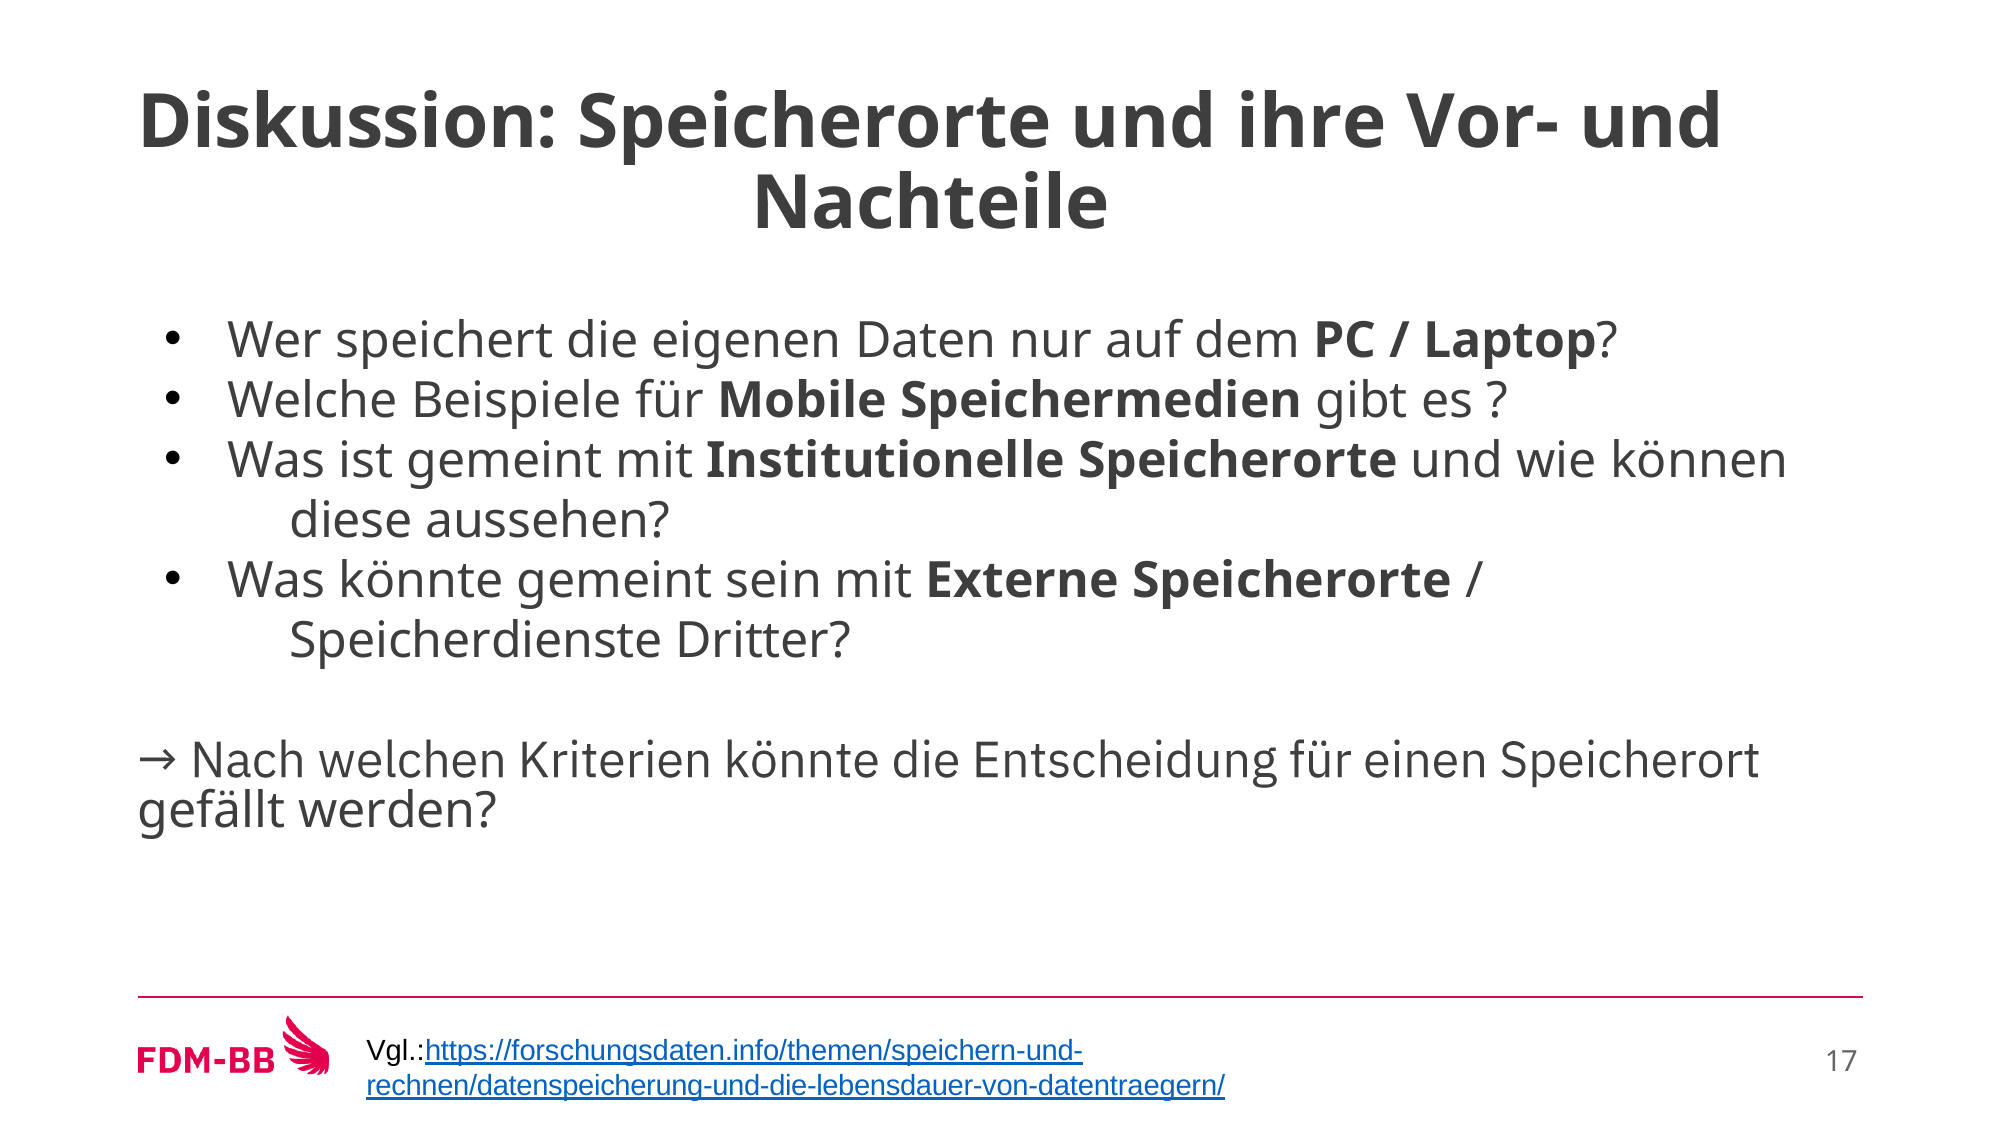

# Diskussion: Speicherorte und ihre Vor- und Nachteile
Wer speichert die eigenen Daten nur auf dem PC / Laptop?
Welche Beispiele für Mobile Speichermedien gibt es ?
Was ist gemeint mit Institutionelle Speicherorte und wie können diese aussehen?
Was könnte gemeint sein mit Externe Speicherorte / Speicherdienste Dritter?
gefällt werden?
Vgl.:https://forschungsdaten.info/themen/speichern-und-rechnen/datenspeicherung-und-die-lebensdauer-von-datentraegern/
17